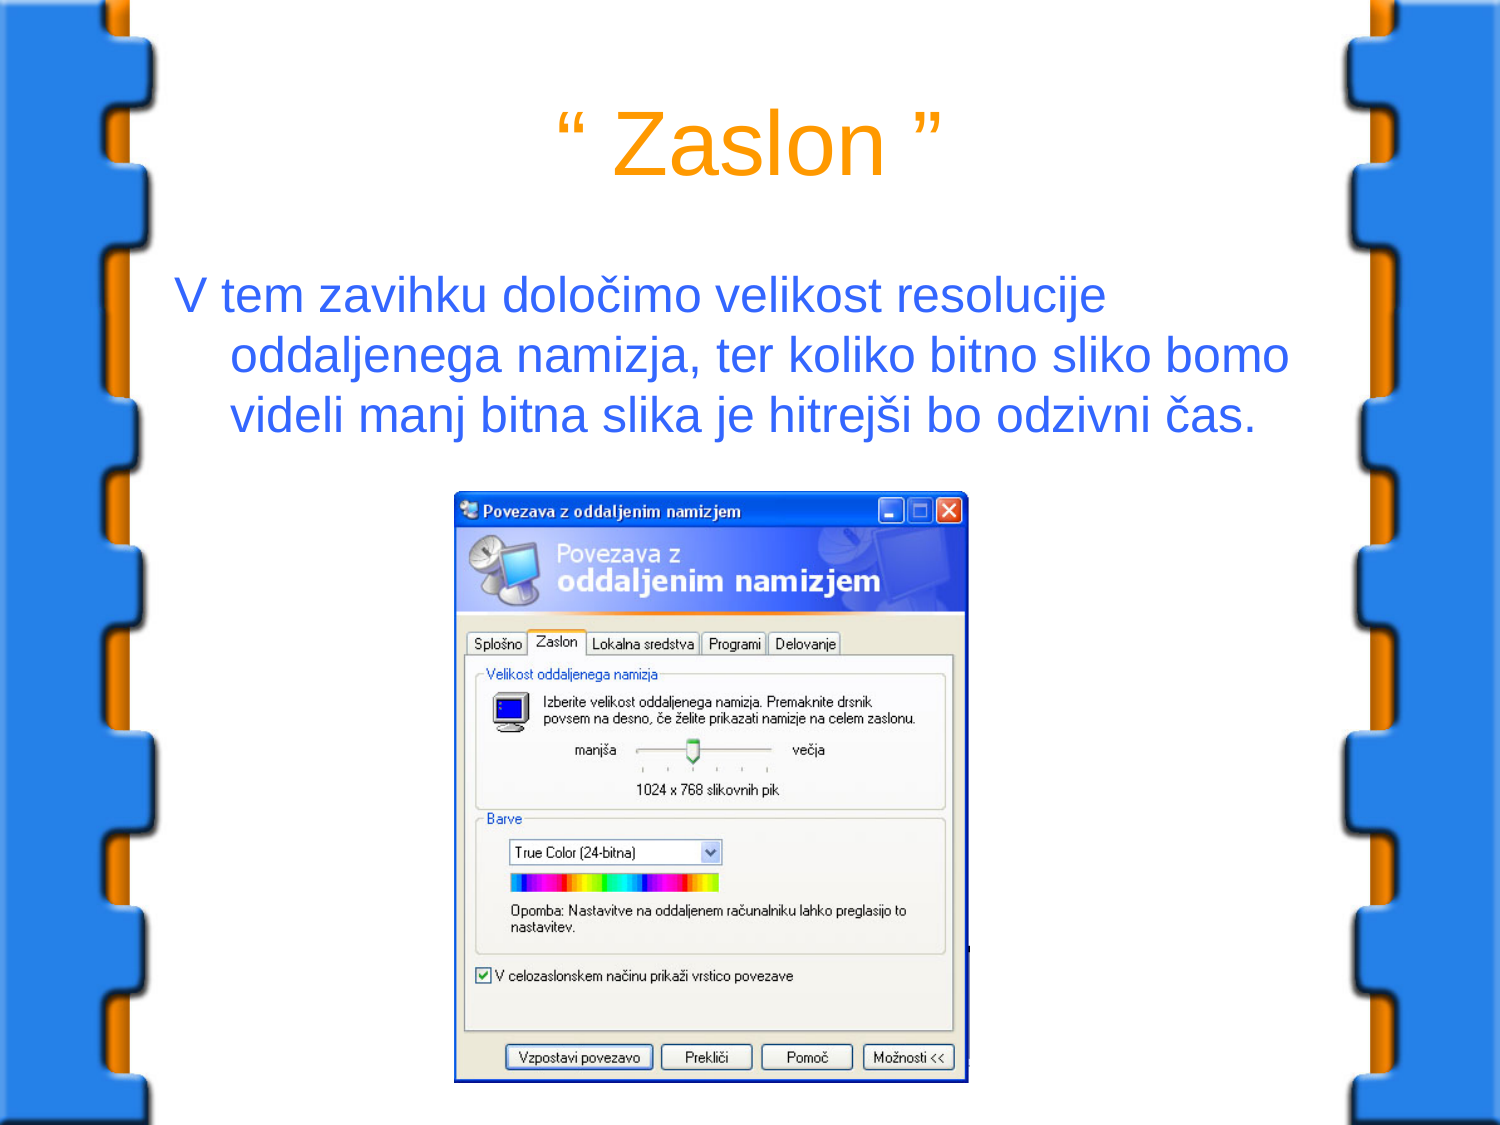

# “ Zaslon ”
V tem zavihku določimo velikost resolucije oddaljenega namizja, ter koliko bitno sliko bomo videli manj bitna slika je hitrejši bo odzivni čas.